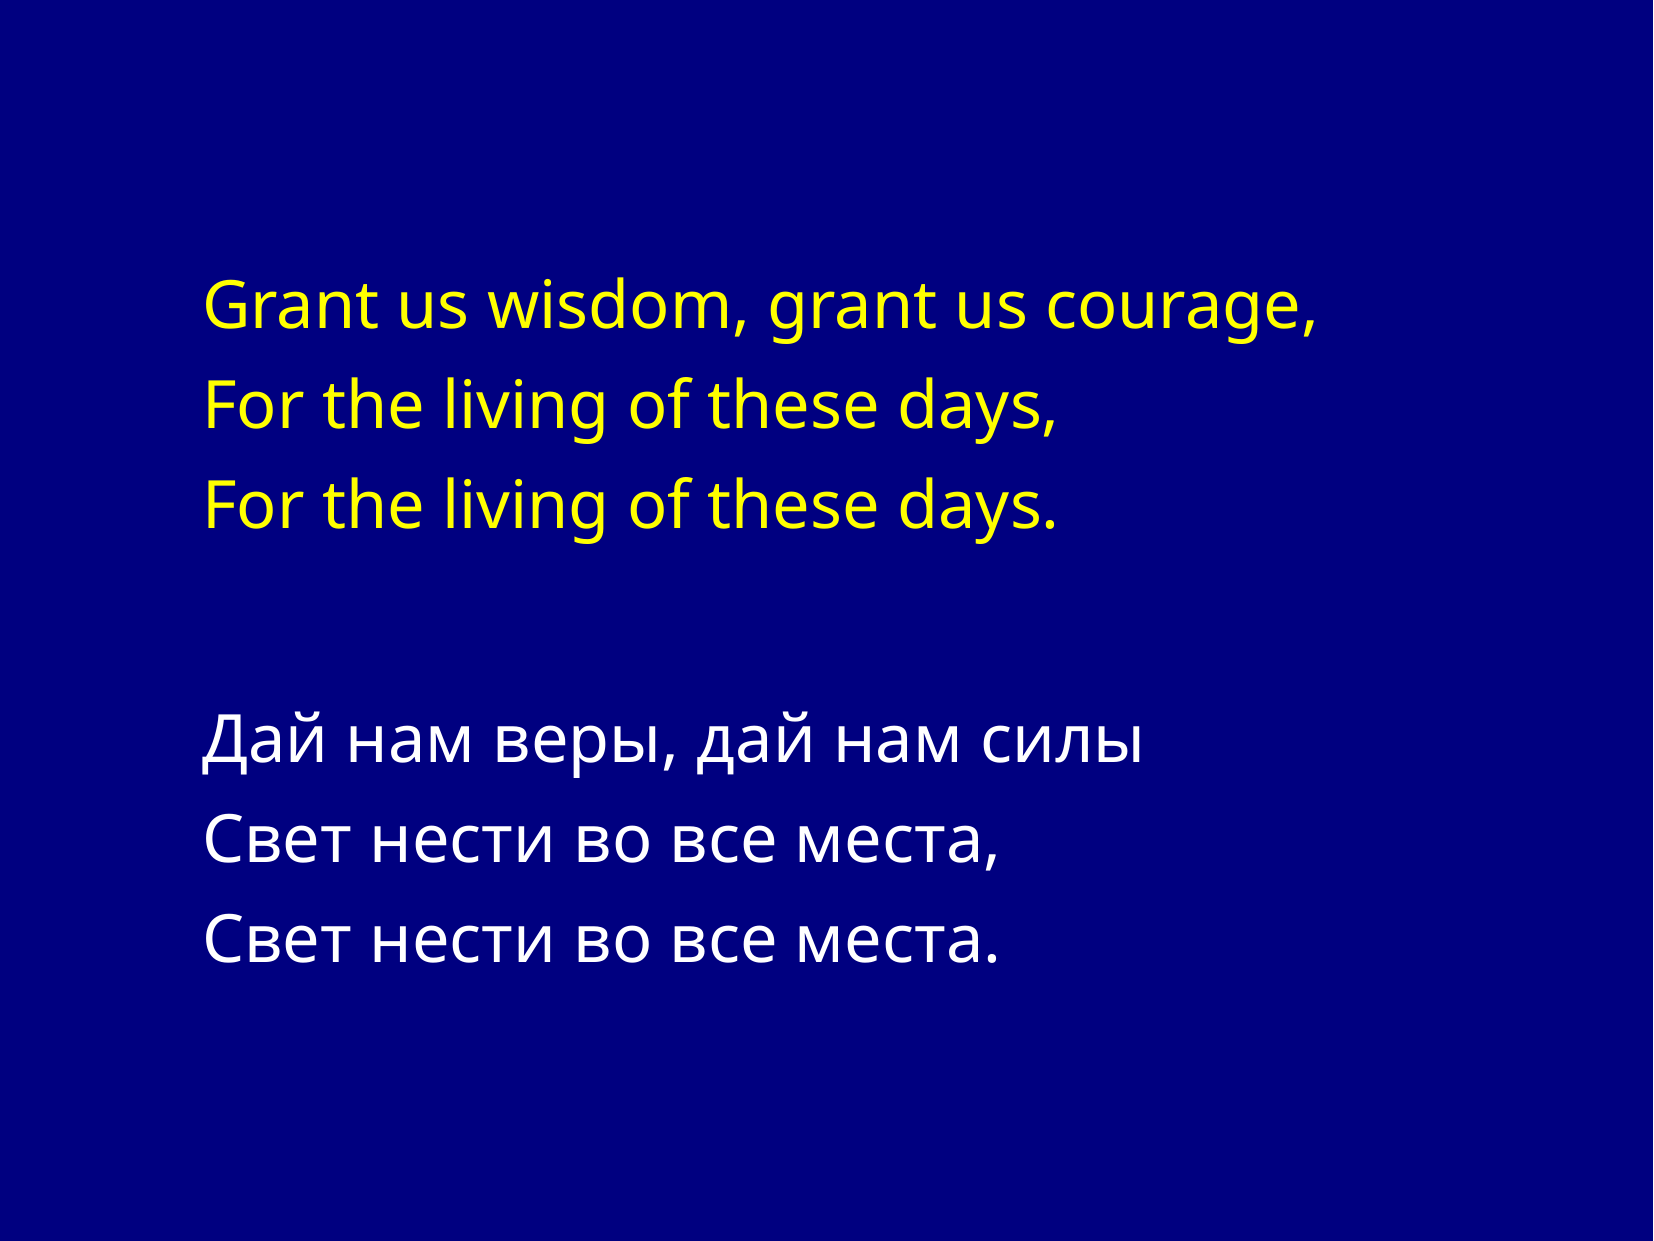

Grant us wisdom, grant us courage,
	For the living of these days,
	For the living of these days.
	Дай нам веры, дай нам силы
	Свет нести во все места,
	Свет нести во все места.